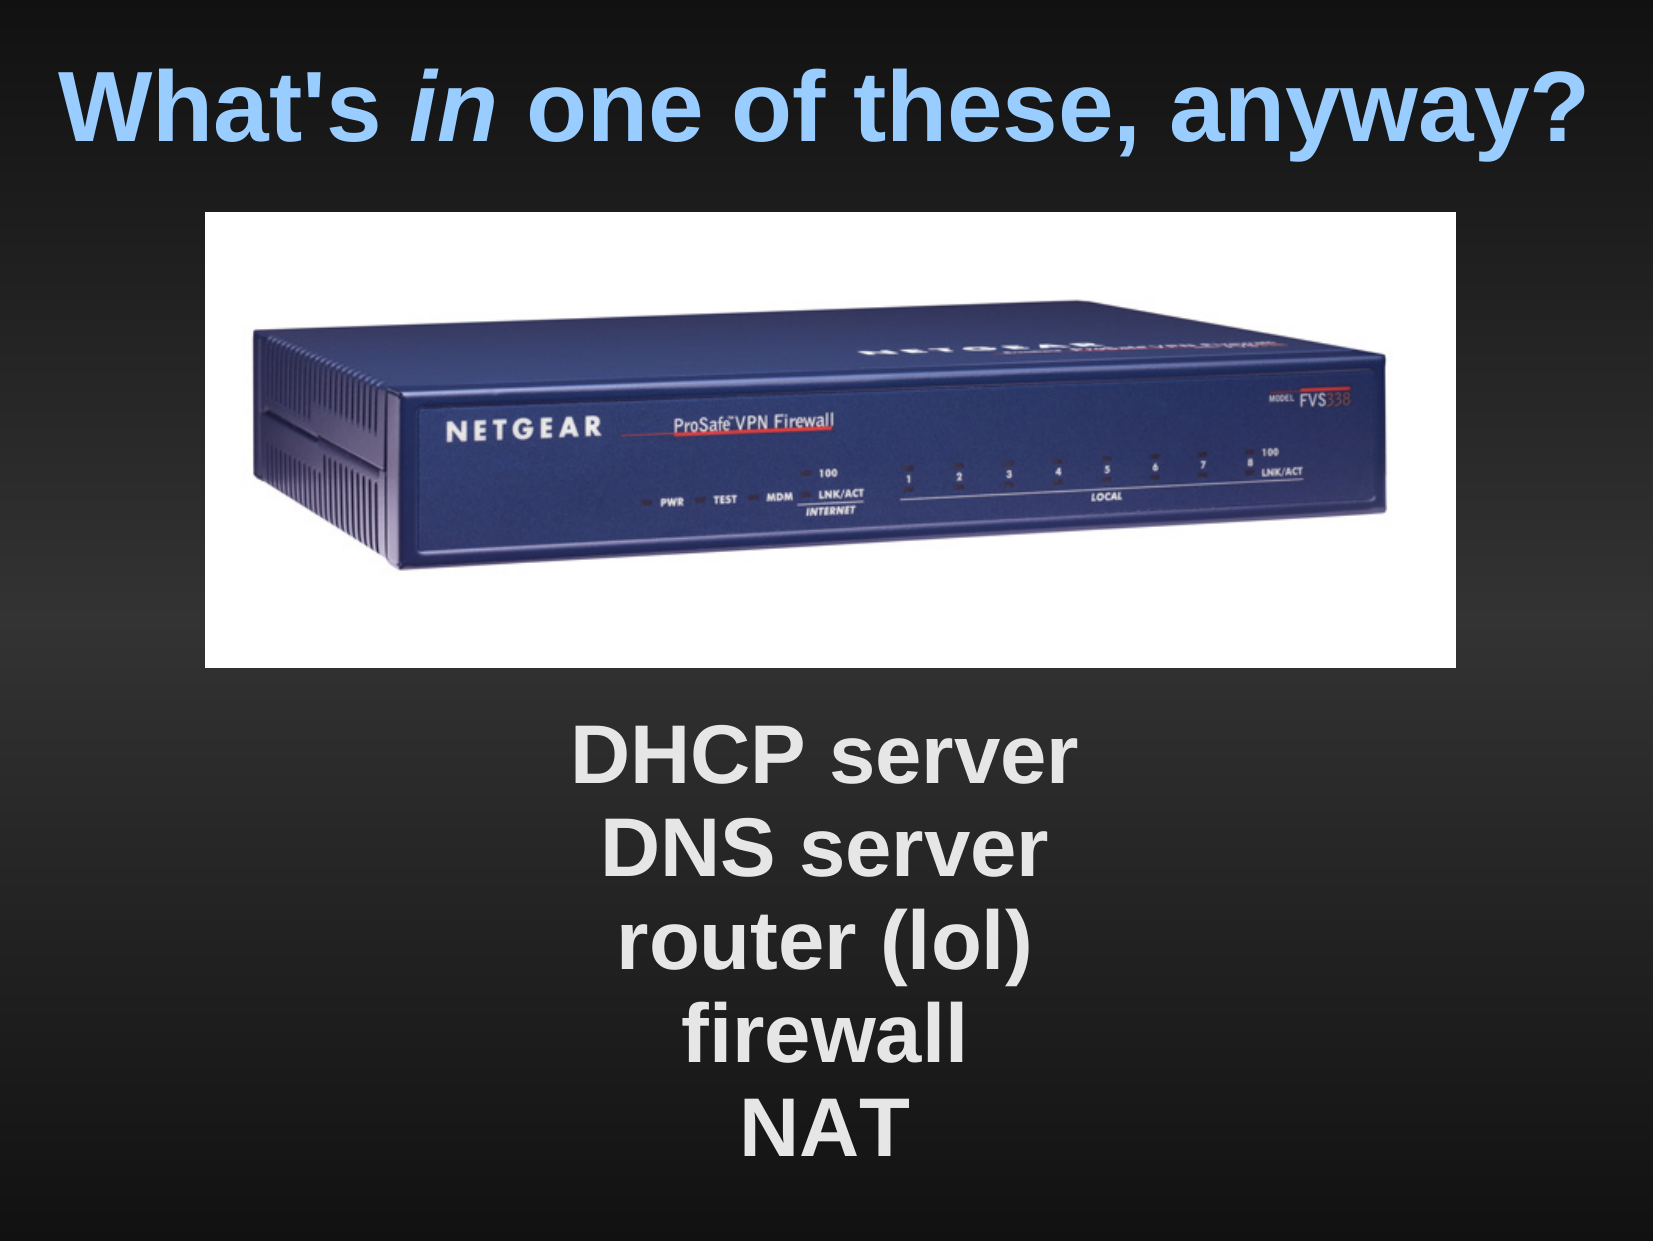

# What's in one of these, anyway?
At a minimum:
DHCP server
DNS server
router (lol)
firewall
NAT